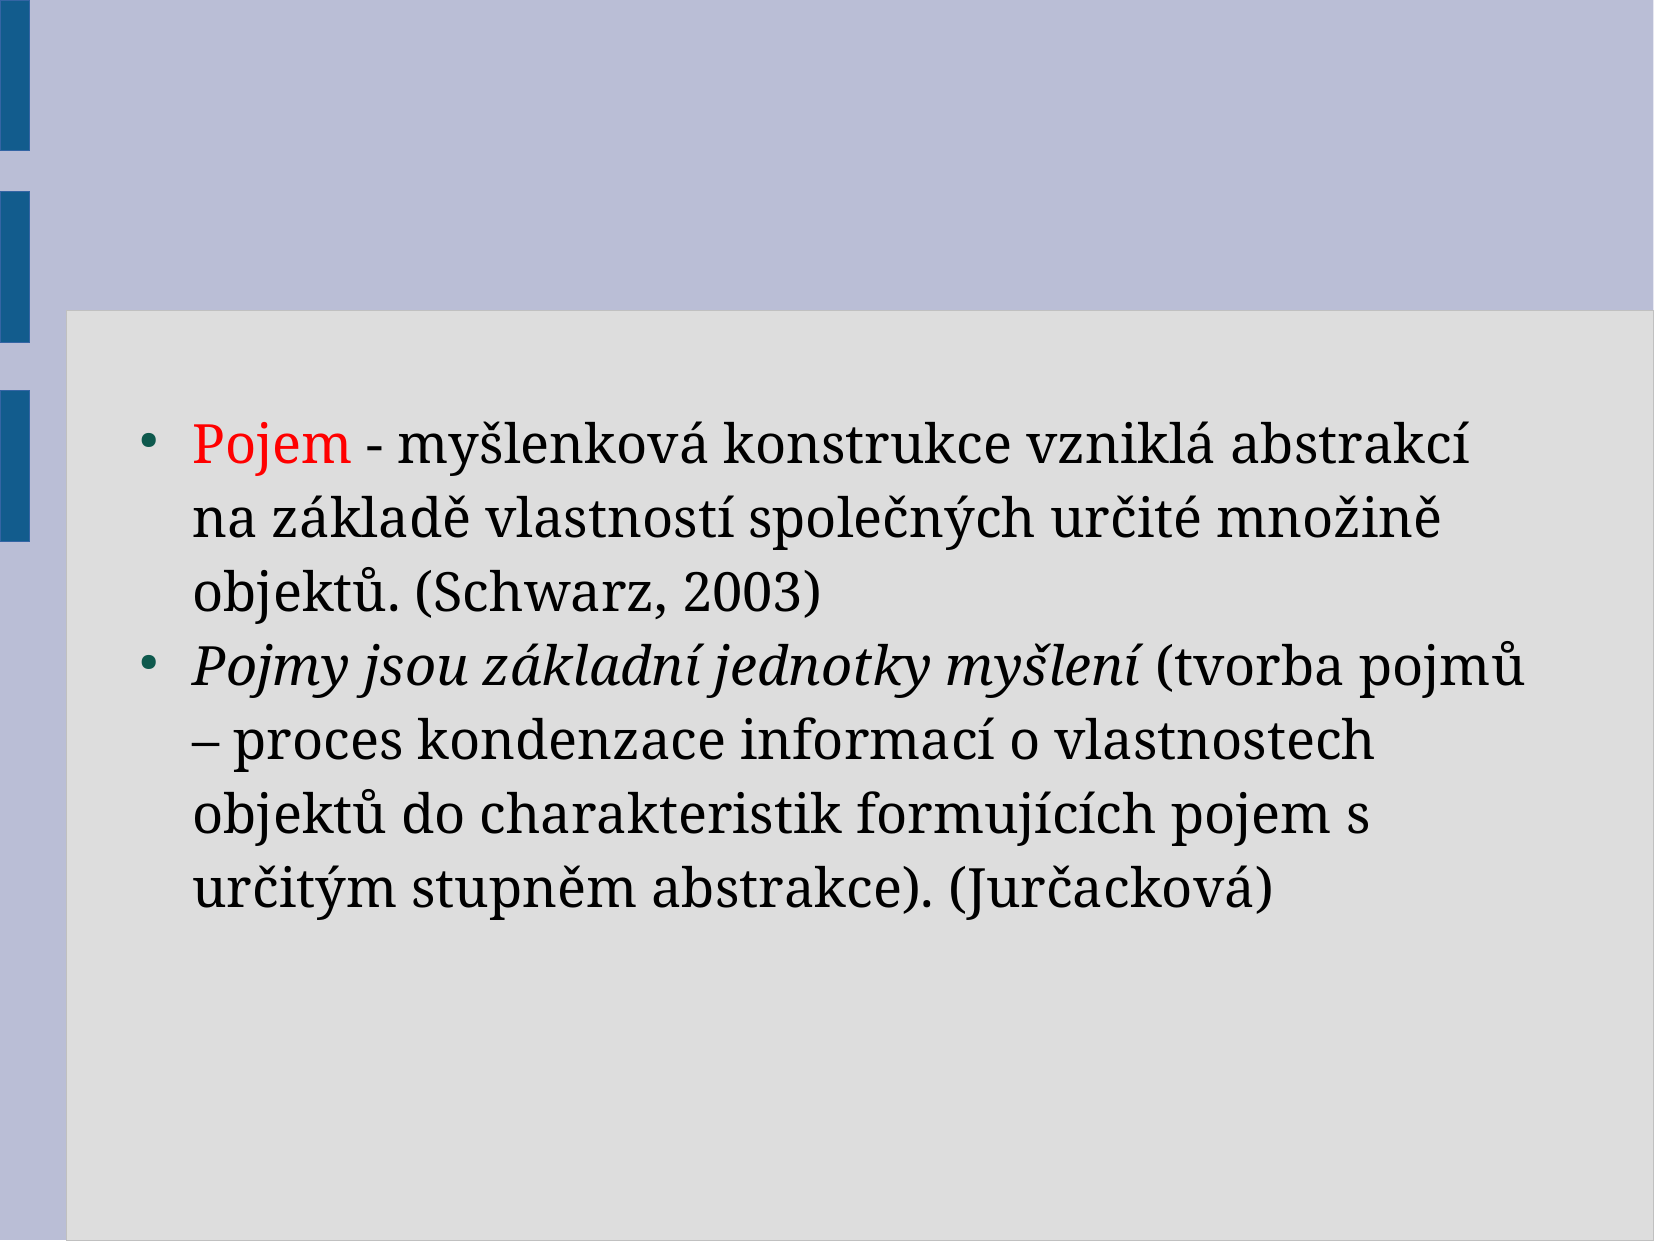

#
Pojem - myšlenková konstrukce vzniklá abstrakcí na základě vlastností společných určité množině objektů. (Schwarz, 2003)
Pojmy jsou základní jednotky myšlení (tvorba pojmů – proces kondenzace informací o vlastnostech objektů do charakteristik formujících pojem s určitým stupněm abstrakce). (Jurčacková)